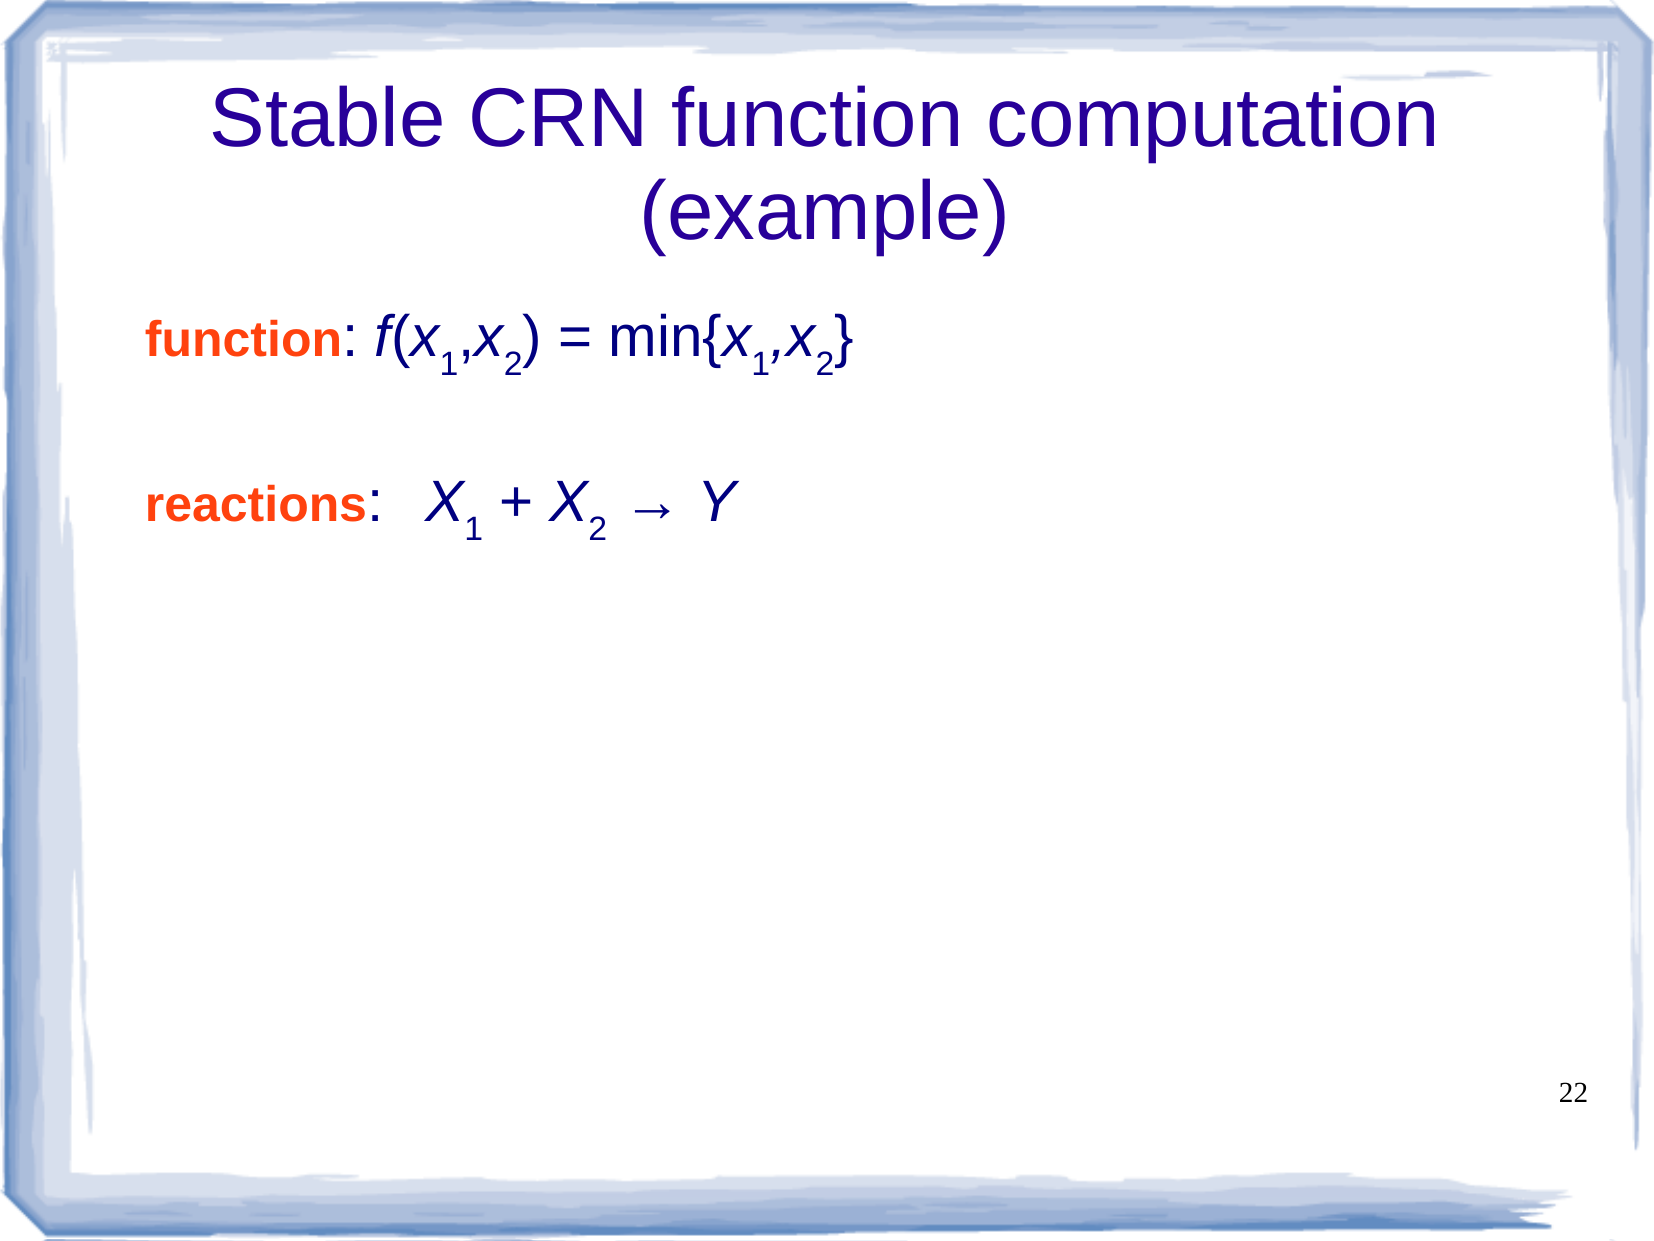

# Stable CRN function computation (example)
function: f(x1,x2) = min{x1,x2}
reactions:
X1 + X2 → Y
22